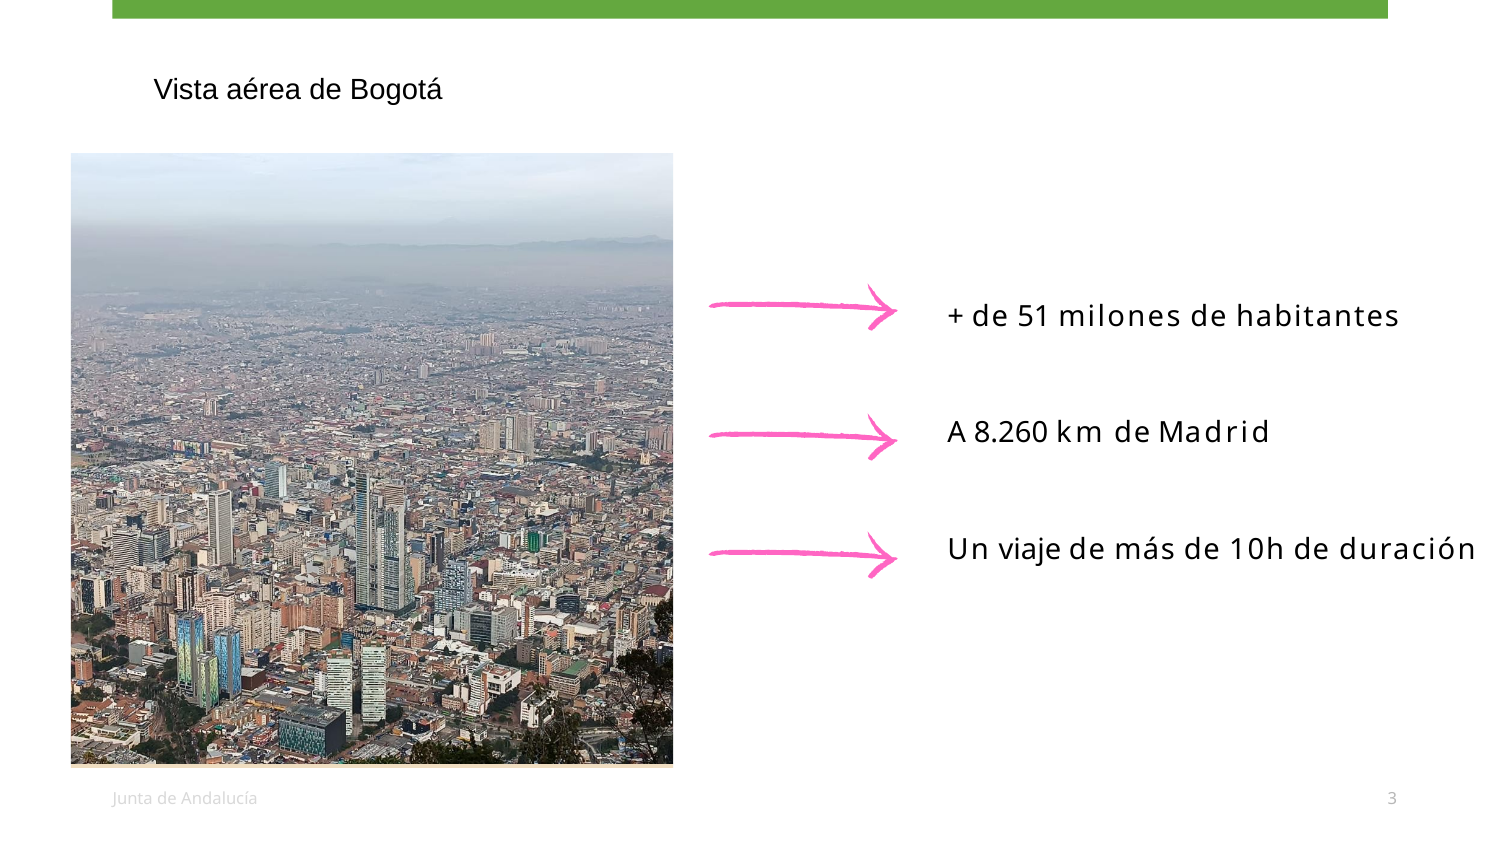

Vista aérea de Bogotá
+ de 51 milones de habitantes
A 8.260 km de Madrid
Un viaje de más de 10h de duración